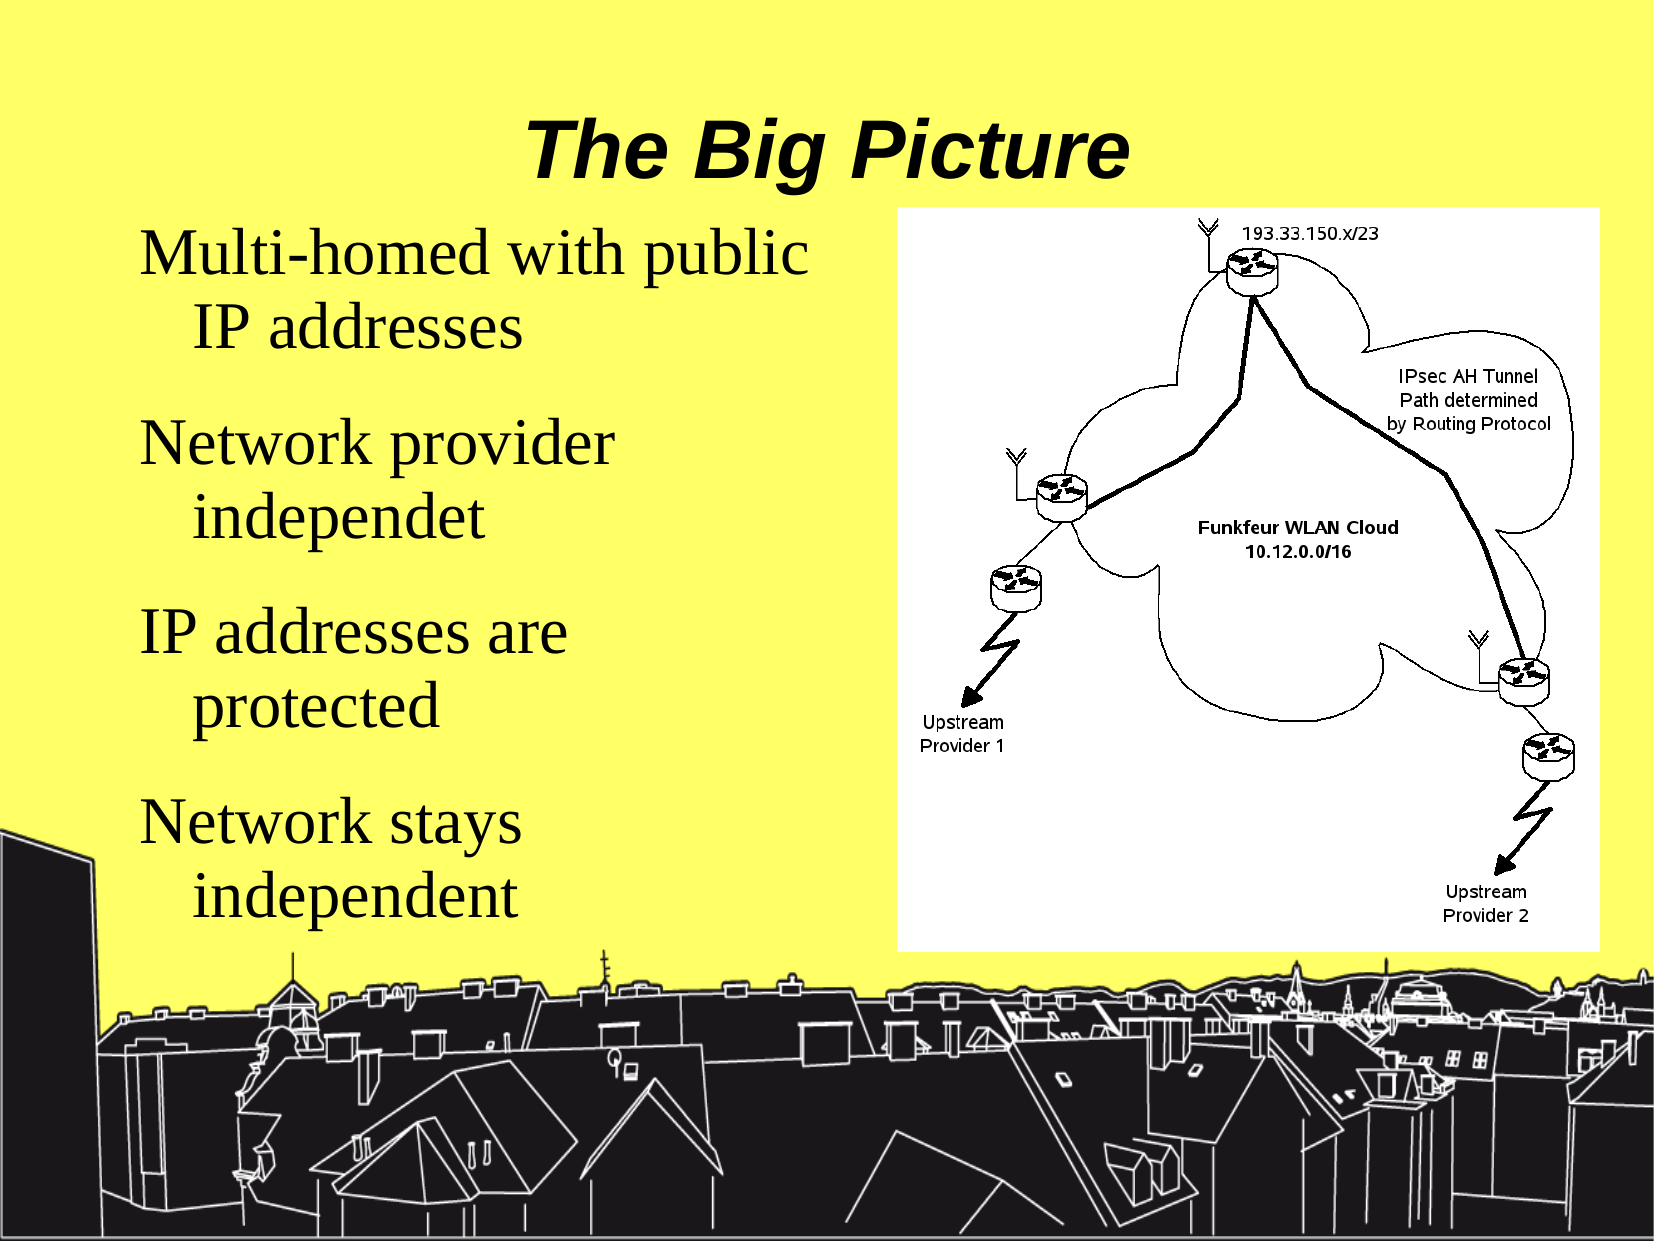

# The Big Picture
Multi-homed with public IP addresses
Network provider independet
IP addresses are protected
Network stays independent